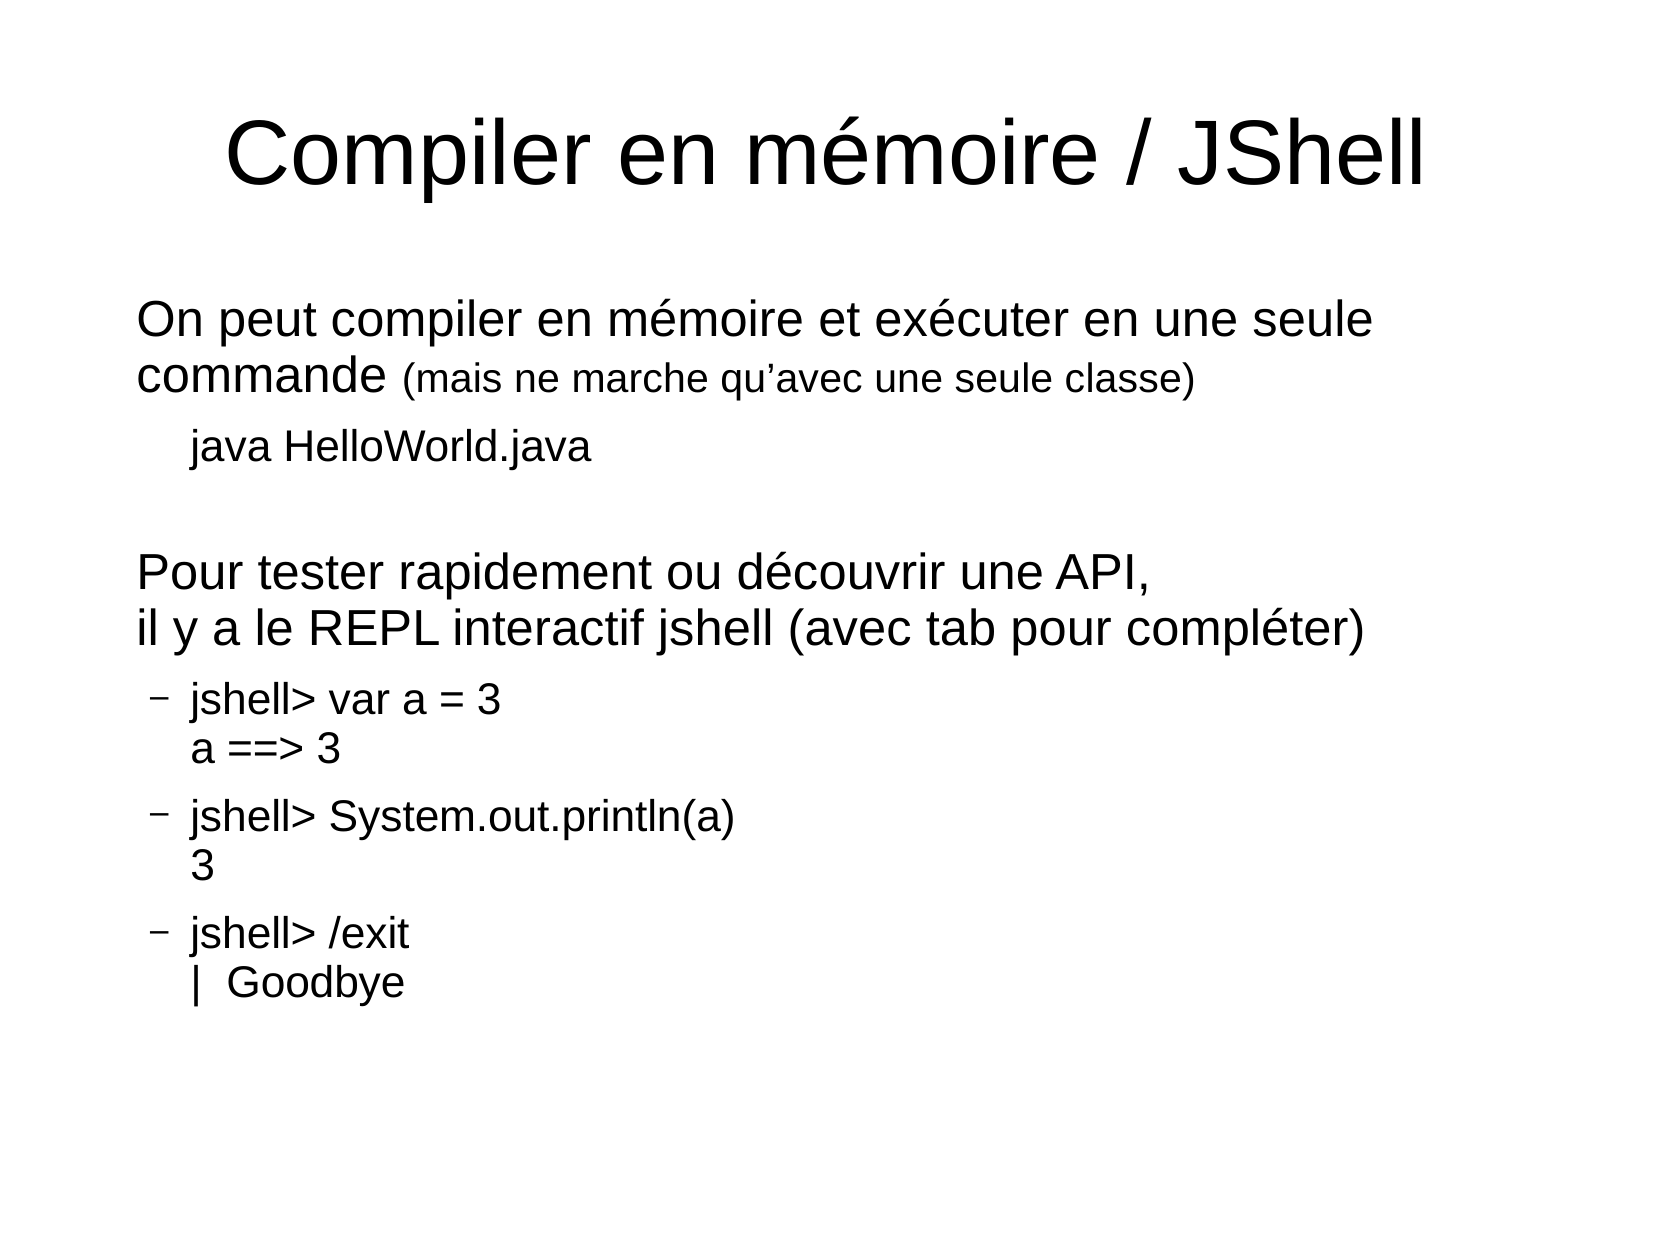

# Compiler en mémoire / JShell
On peut compiler en mémoire et exécuter en une seule commande (mais ne marche qu’avec une seule classe)
java HelloWorld.java
Pour tester rapidement ou découvrir une API,
il y a le REPL interactif jshell (avec tab pour compléter)
jshell> var a = 3
a ==> 3
jshell> System.out.println(a)
3
jshell> /exit
| Goodbye